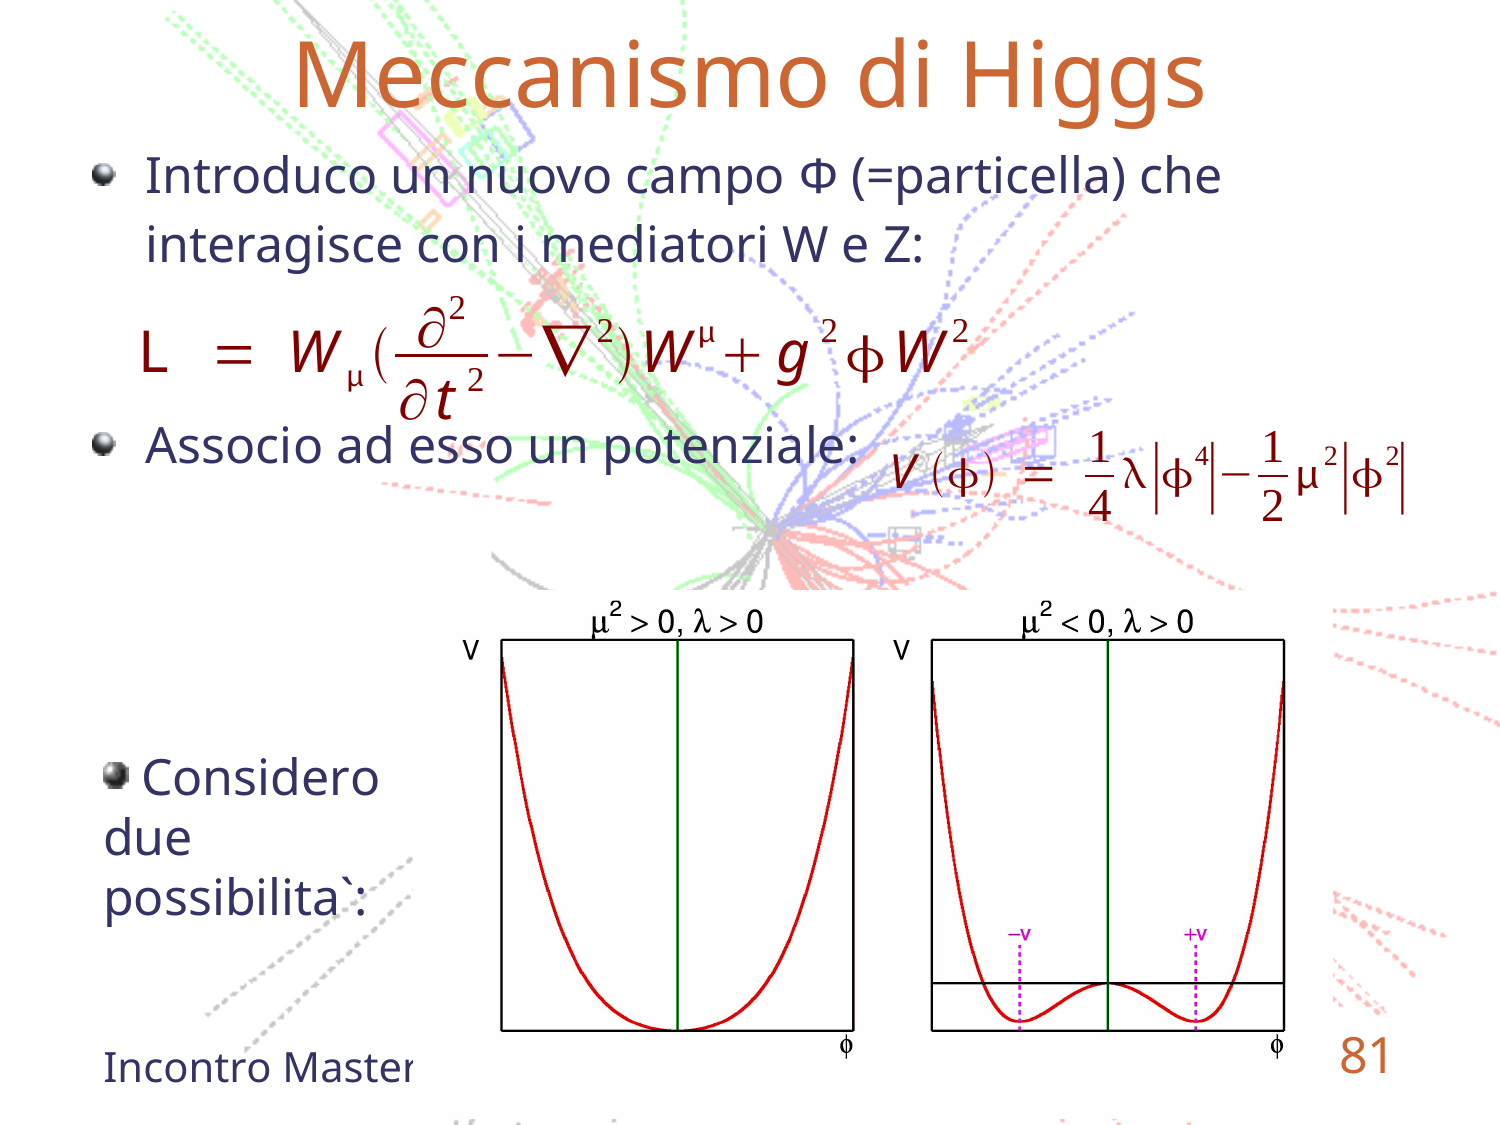

# Meccanismo di Higgs
Introduco un nuovo campo Φ (=particella) che interagisce con i mediatori W e Z:
Associo ad esso un potenziale:
 Considero due possibilita`: